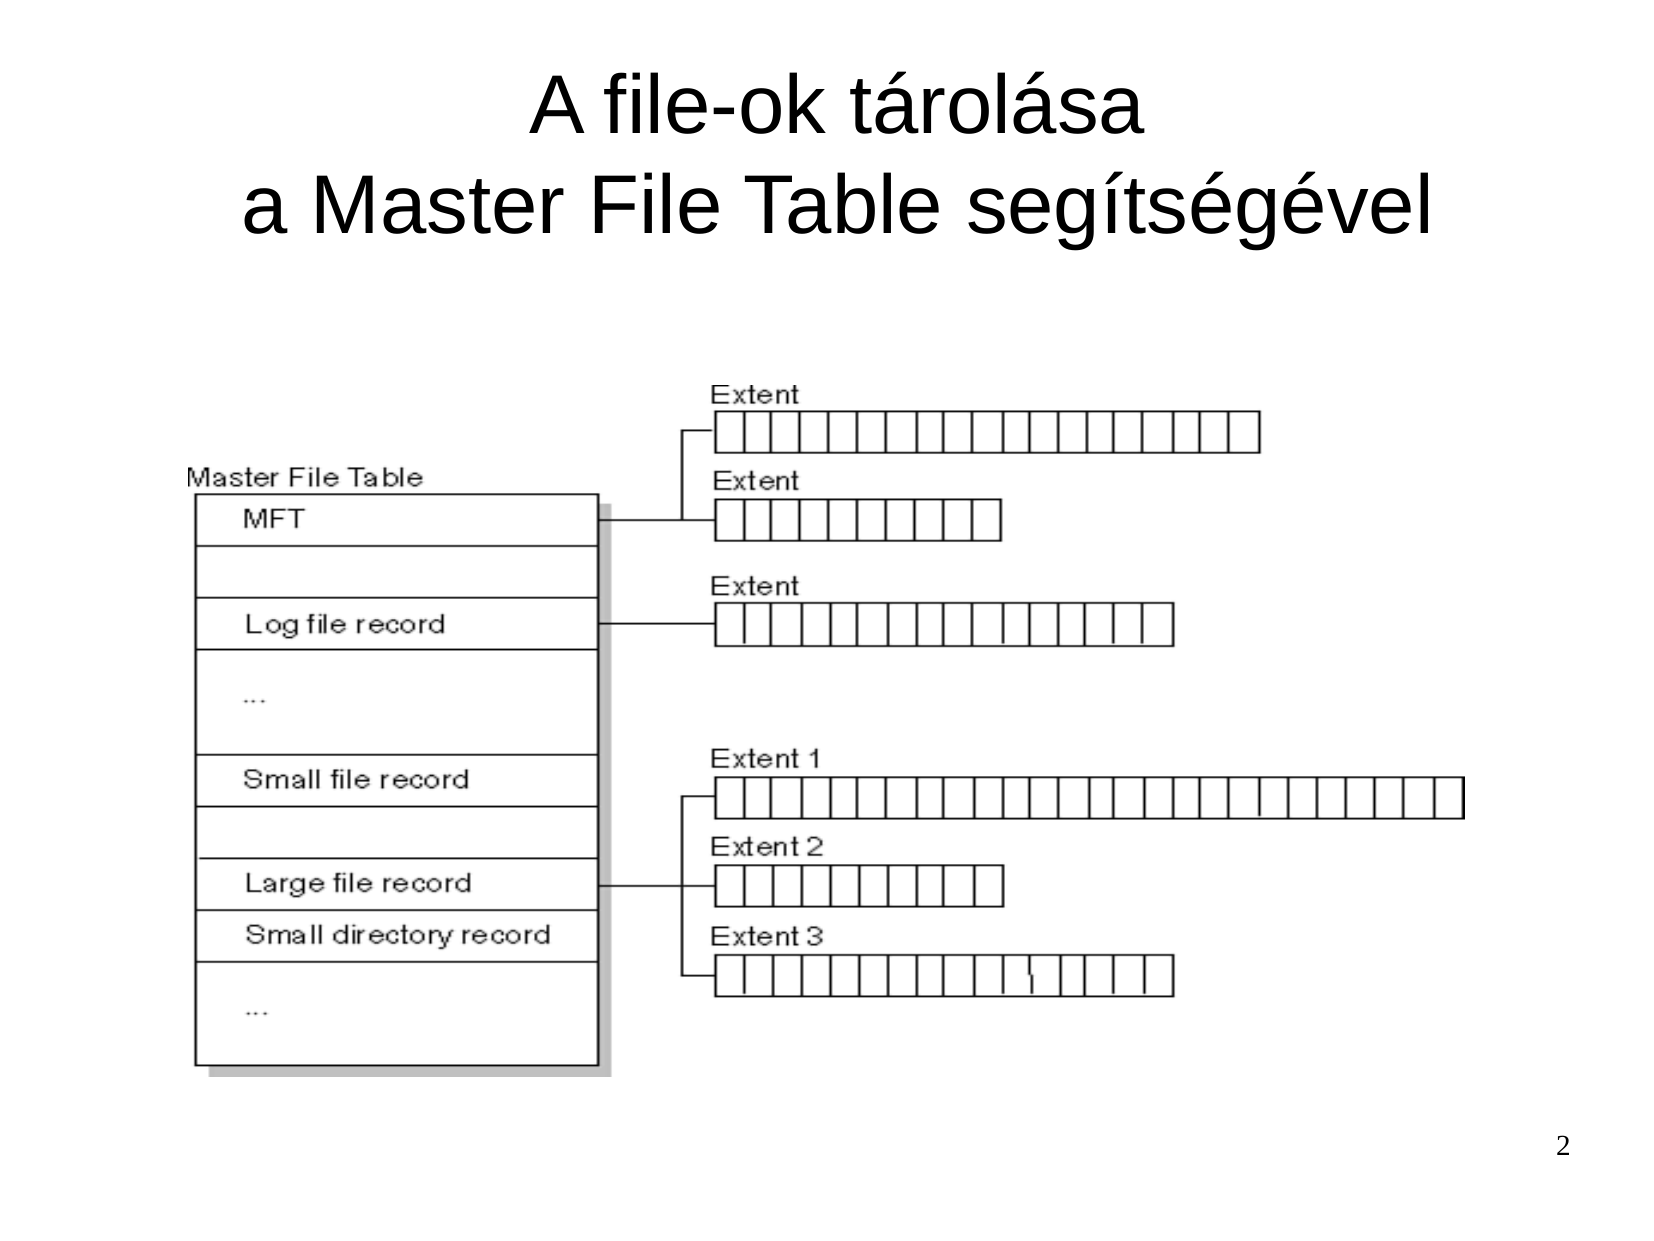

# A file-ok tárolása a Master File Table segítségével
2